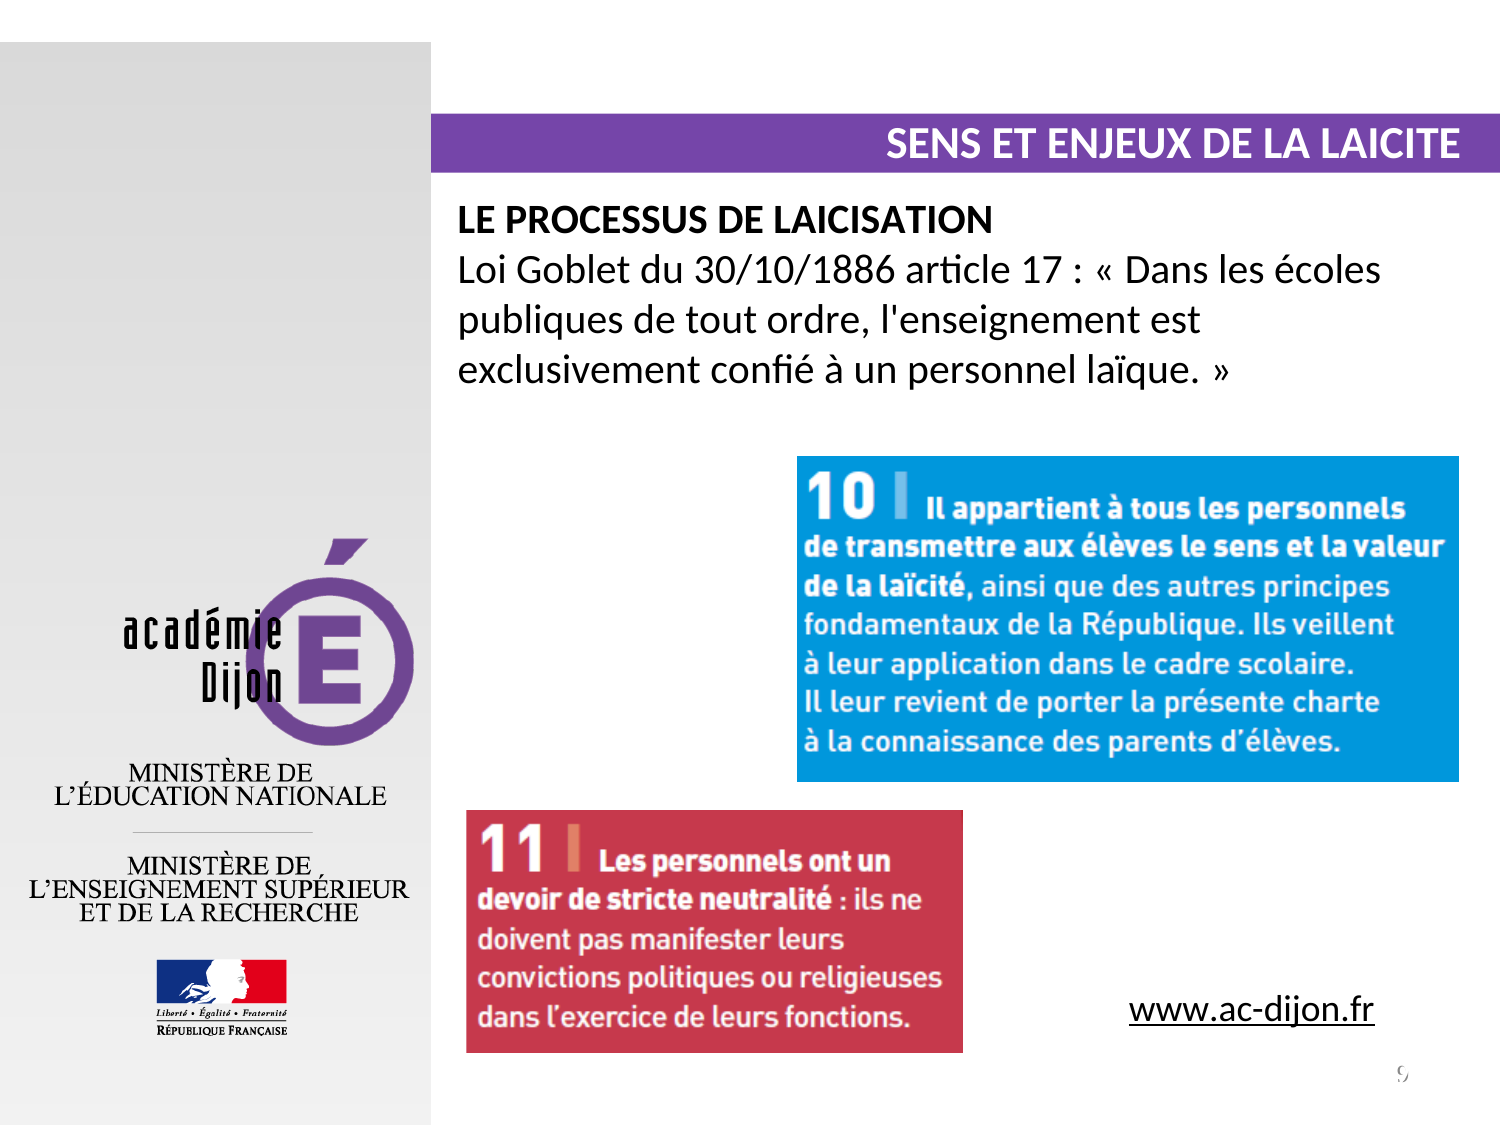

SENS ET ENJEUX DE LA LAICITE
LE PROCESSUS DE LAICISATION
Loi Goblet du 30/10/1886 article 17 : « Dans les écoles publiques de tout ordre, l'enseignement est exclusivement confié à un personnel laïque. »
9